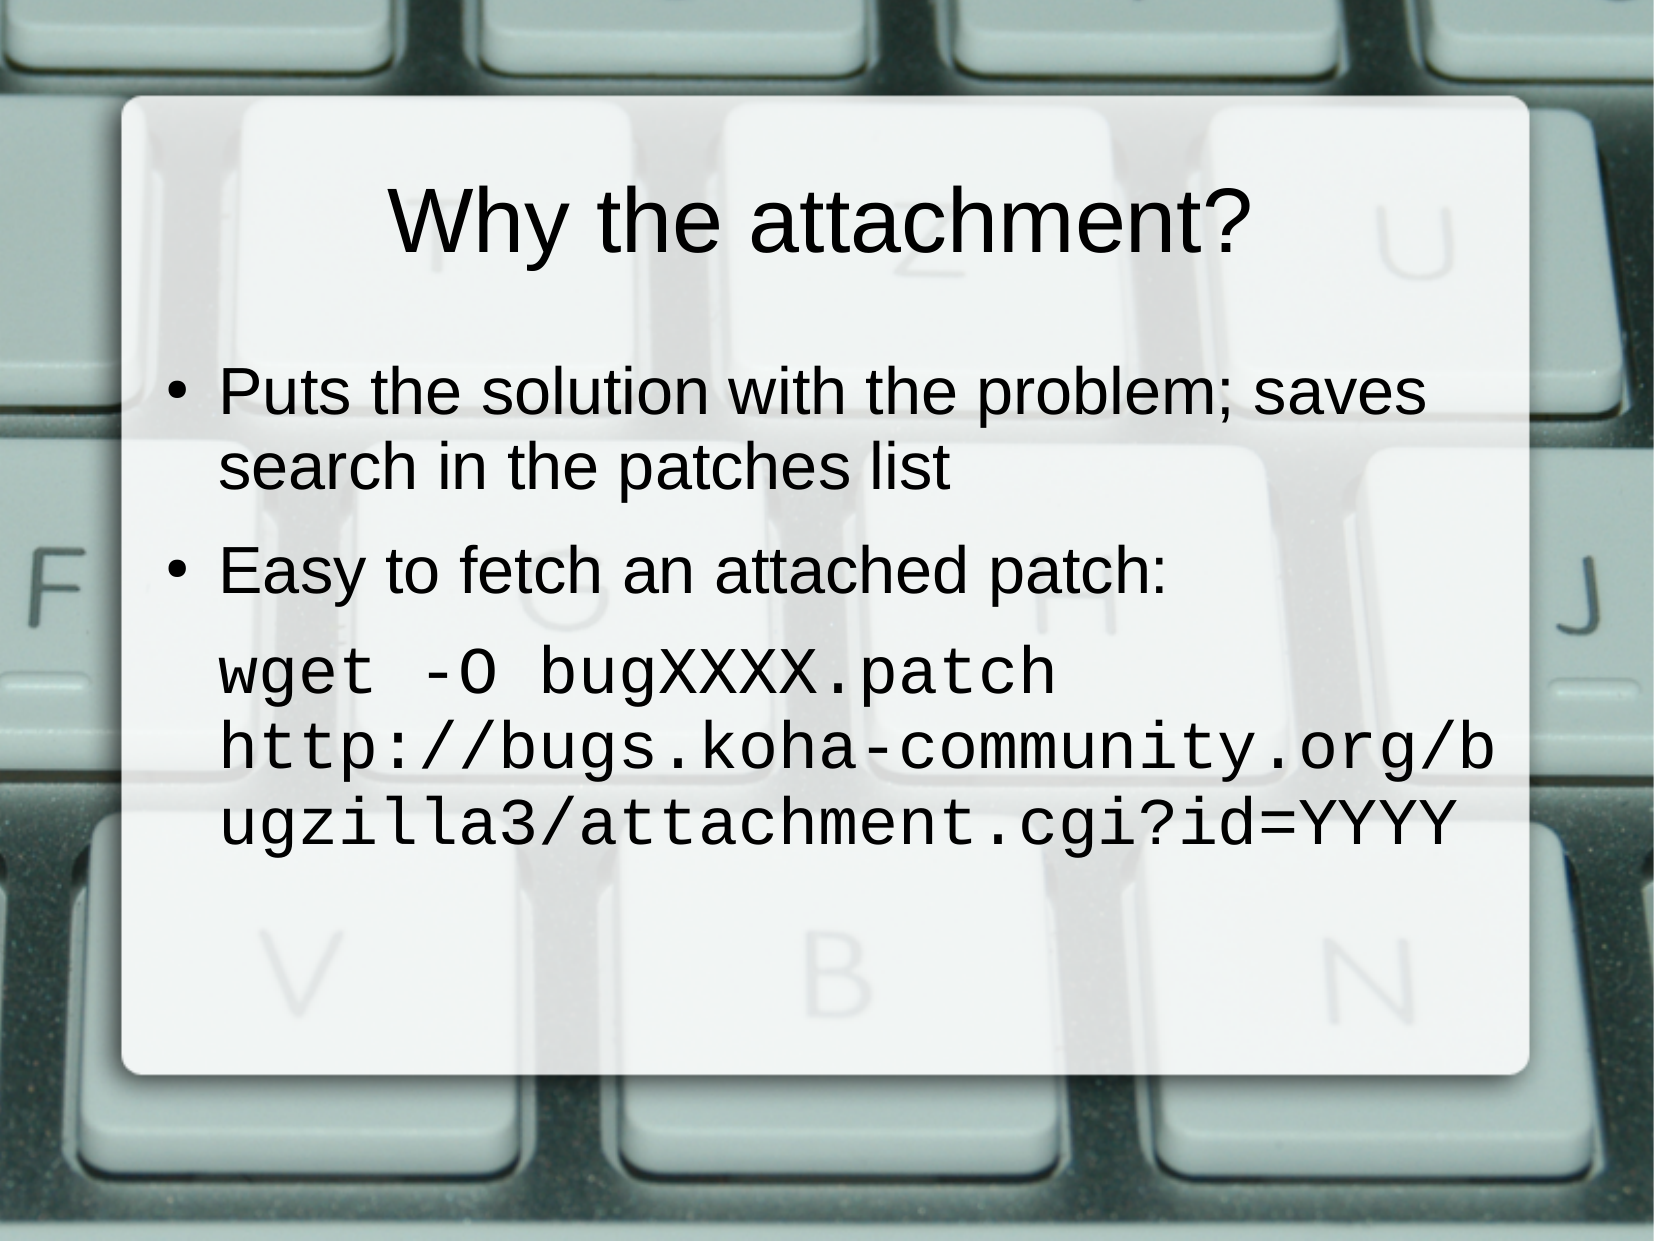

# Why the attachment?
Puts the solution with the problem; saves search in the patches list
Easy to fetch an attached patch:
wget -O bugXXXX.patch http://bugs.koha-community.org/bugzilla3/attachment.cgi?id=YYYY